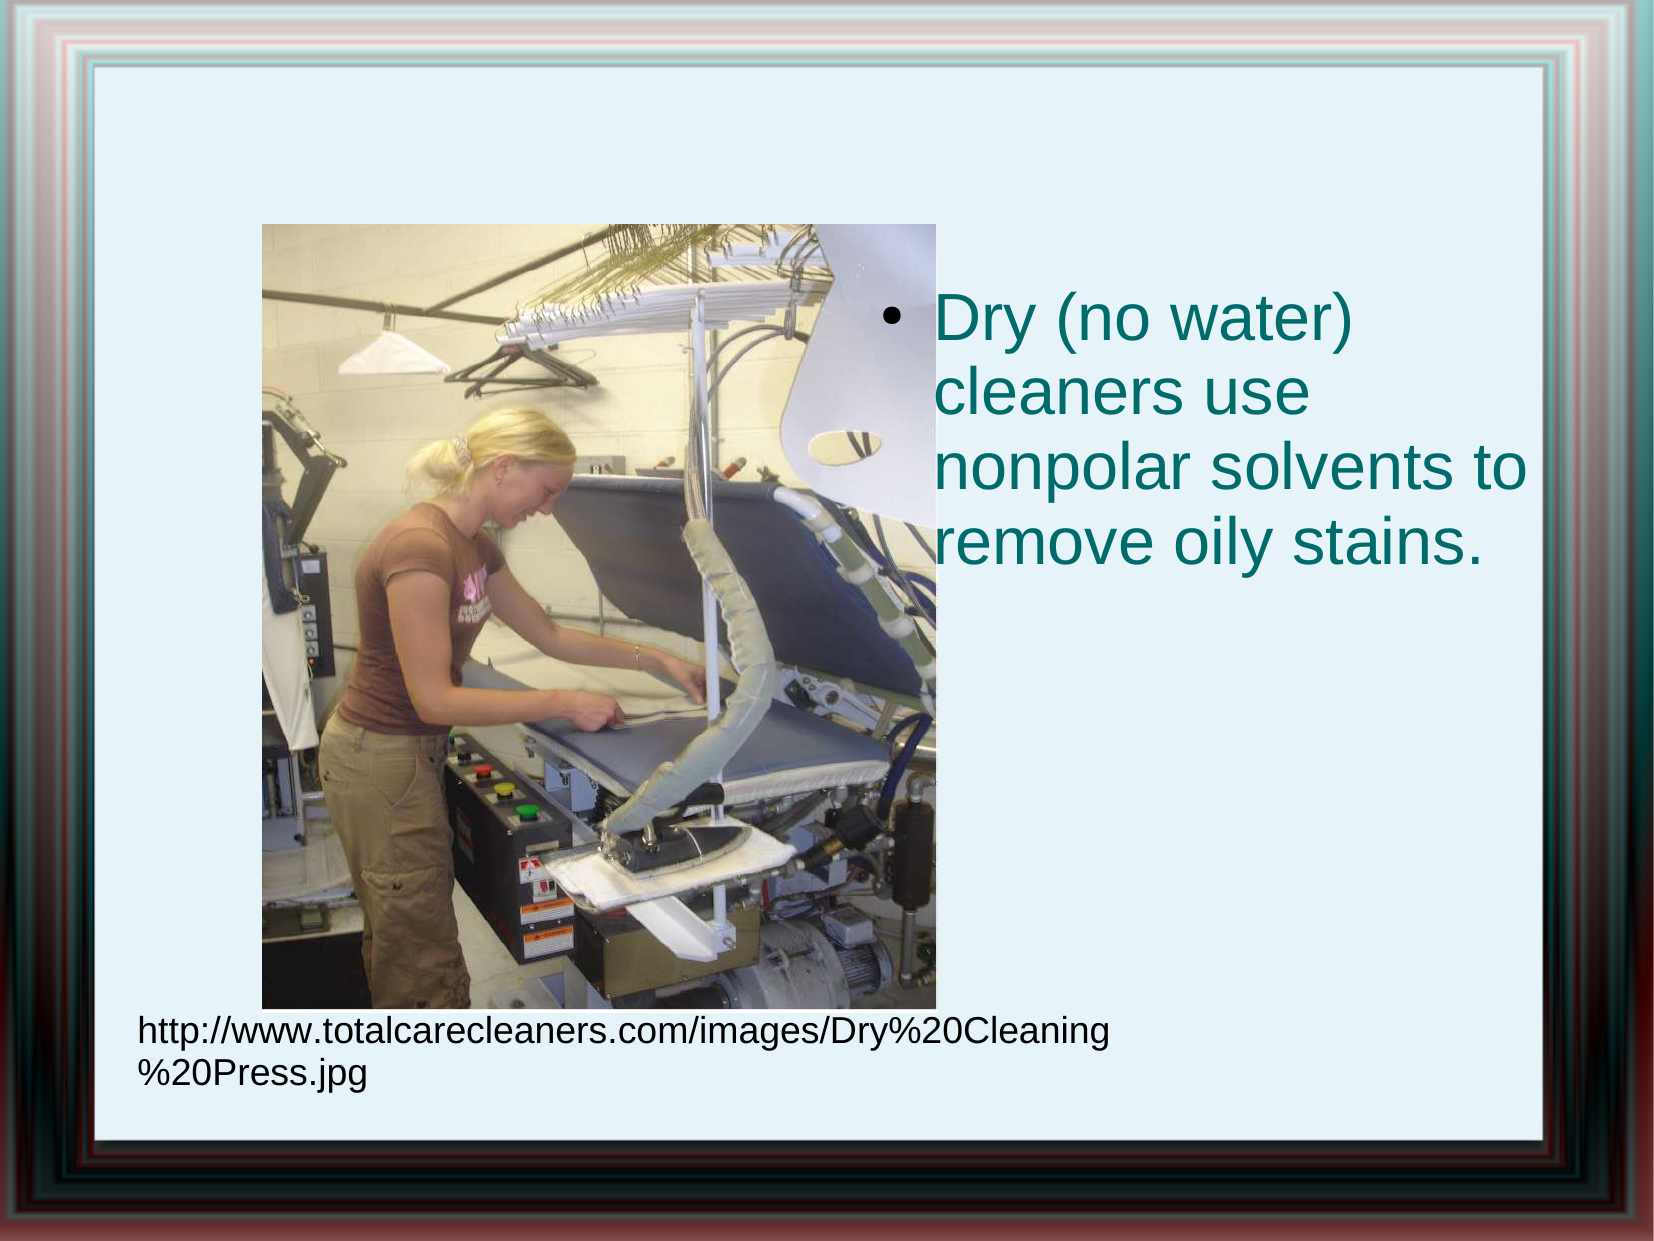

#
Dry (no water) cleaners use nonpolar solvents to remove oily stains.
http://www.totalcarecleaners.com/images/Dry%20Cleaning%20Press.jpg